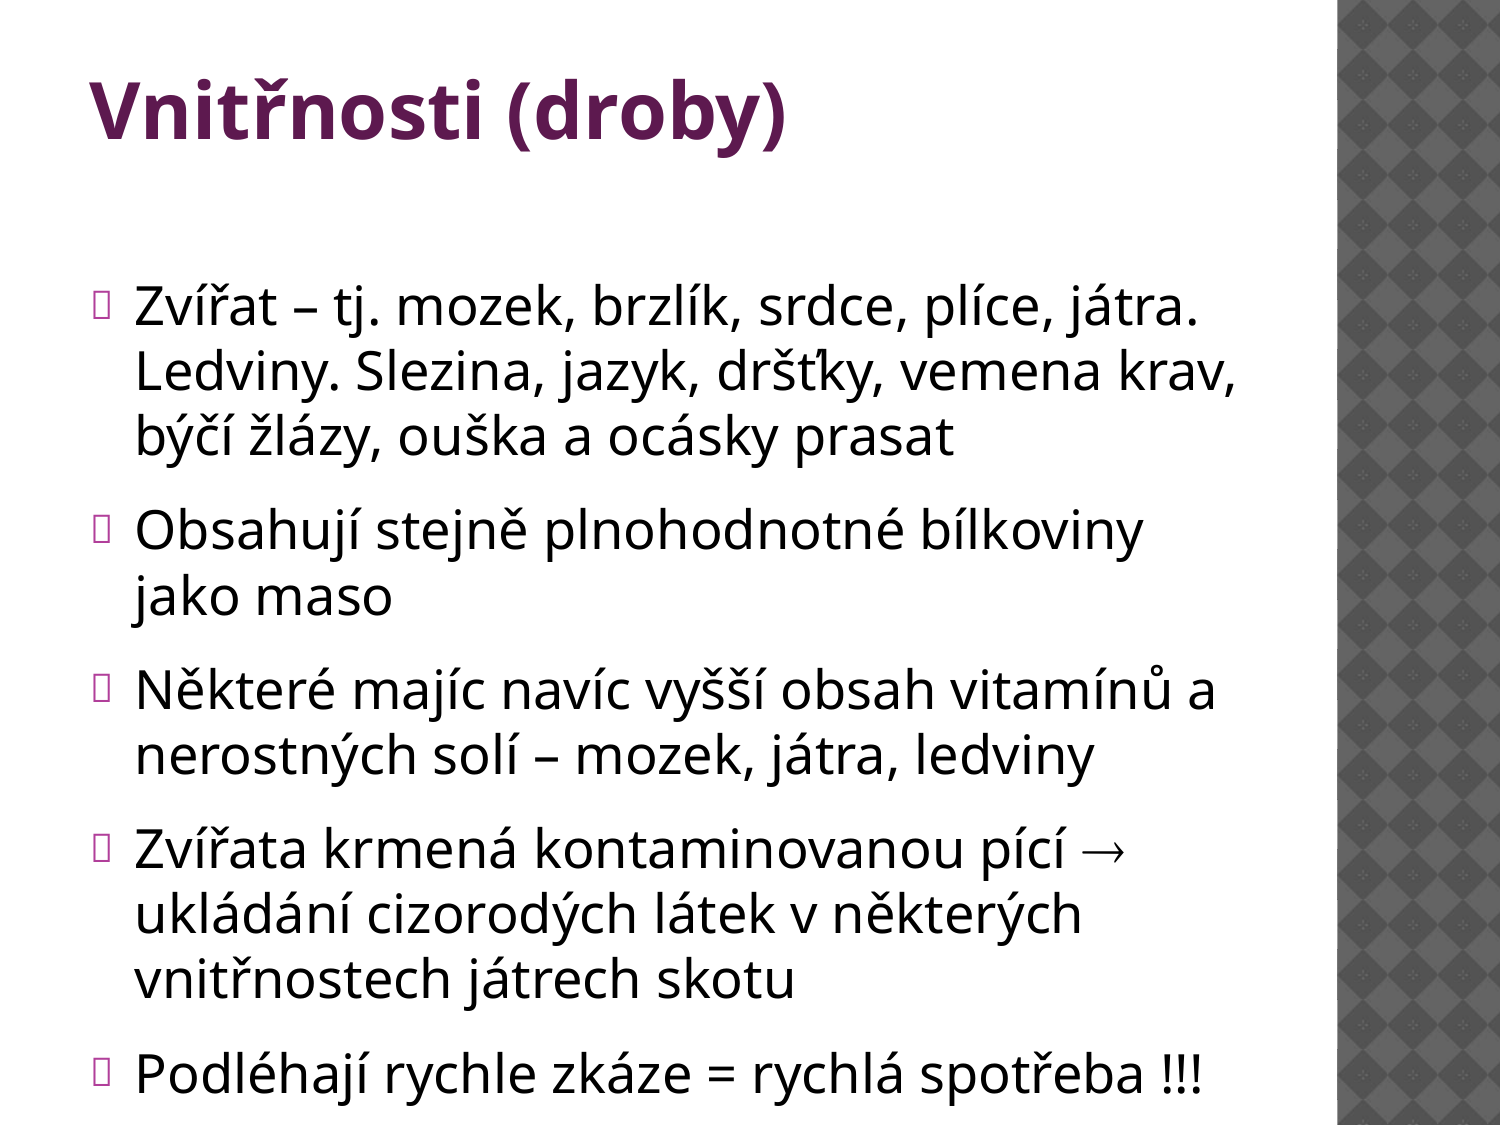

# Vnitřnosti (droby)
Zvířat – tj. mozek, brzlík, srdce, plíce, játra. Ledviny. Slezina, jazyk, dršťky, vemena krav, býčí žlázy, ouška a ocásky prasat
Obsahují stejně plnohodnotné bílkoviny jako maso
Některé majíc navíc vyšší obsah vitamínů a nerostných solí – mozek, játra, ledviny
Zvířata krmená kontaminovanou pící  ukládání cizorodých látek v některých vnitřnostech játrech skotu
Podléhají rychle zkáze = rychlá spotřeba !!!